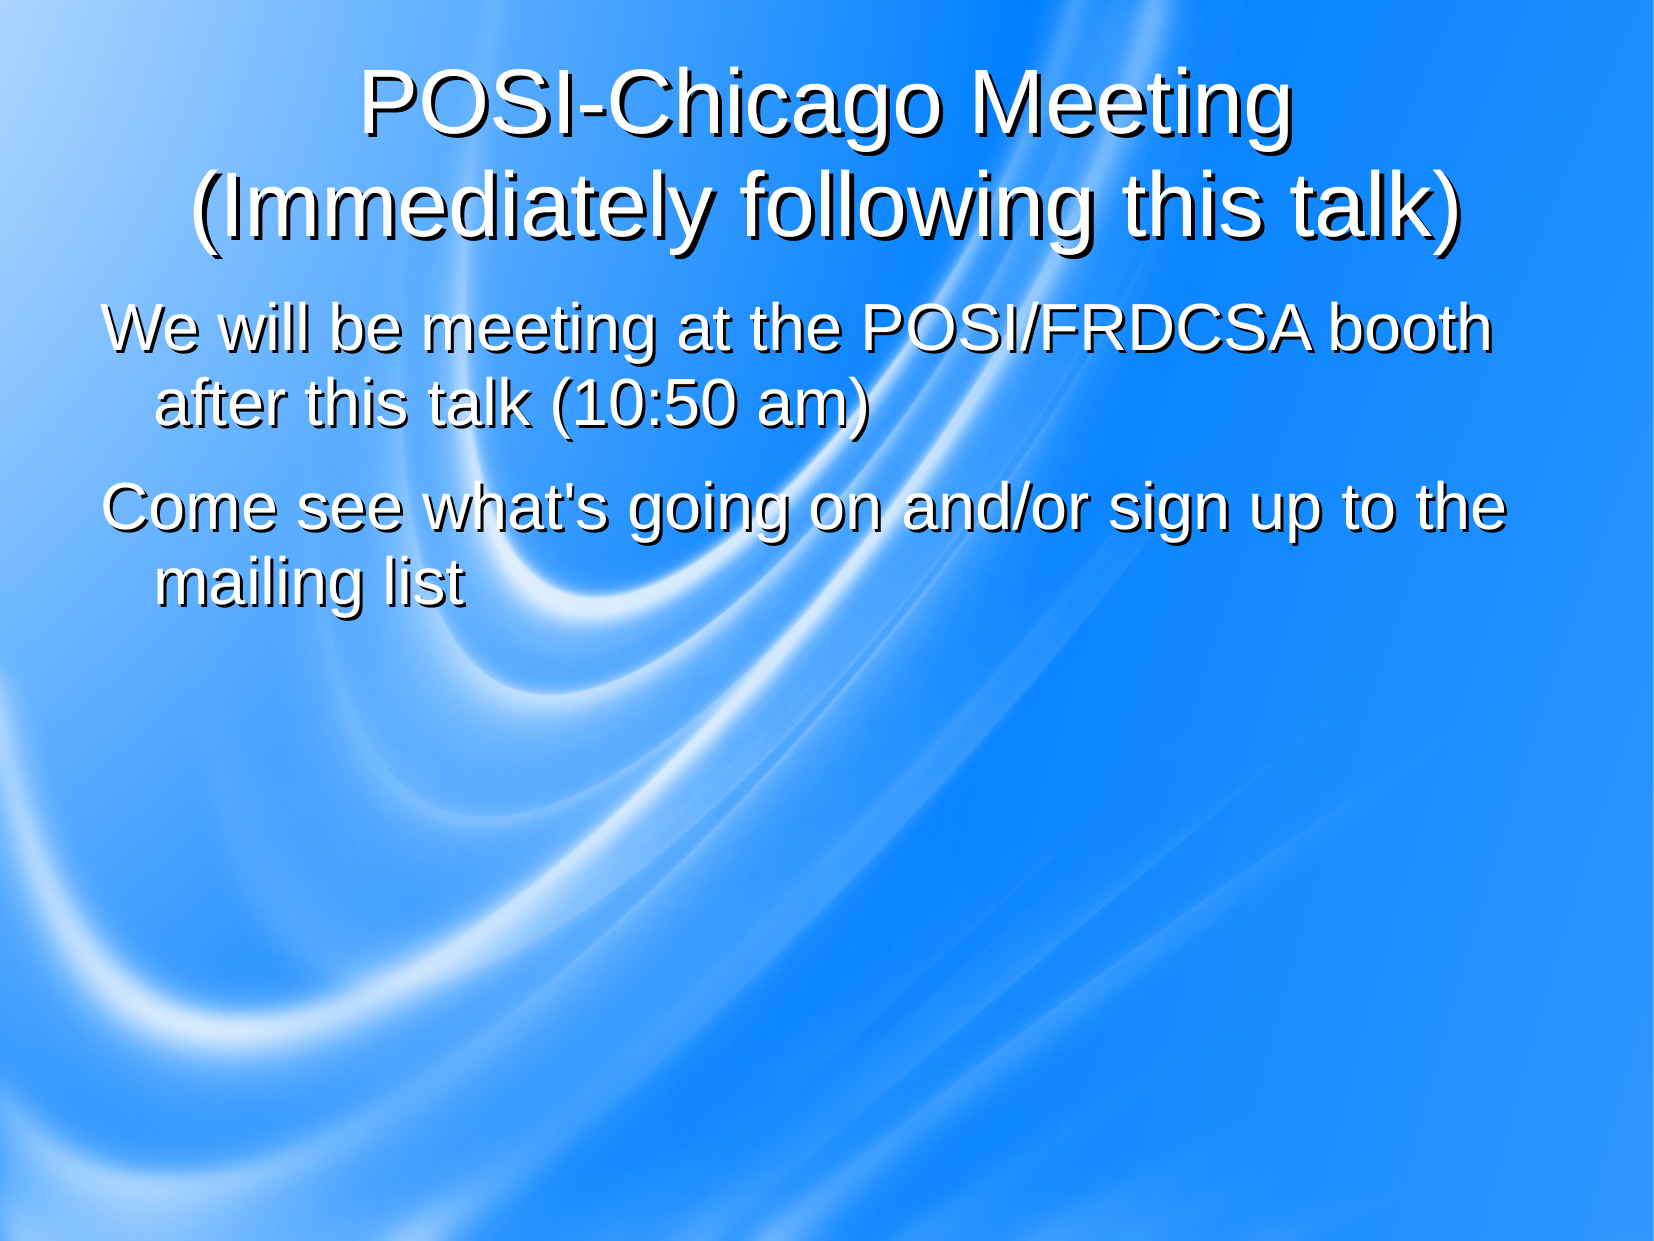

# POSI-Chicago Meeting (Immediately following this talk)
We will be meeting at the POSI/FRDCSA booth after this talk (10:50 am)
Come see what's going on and/or sign up to the mailing list